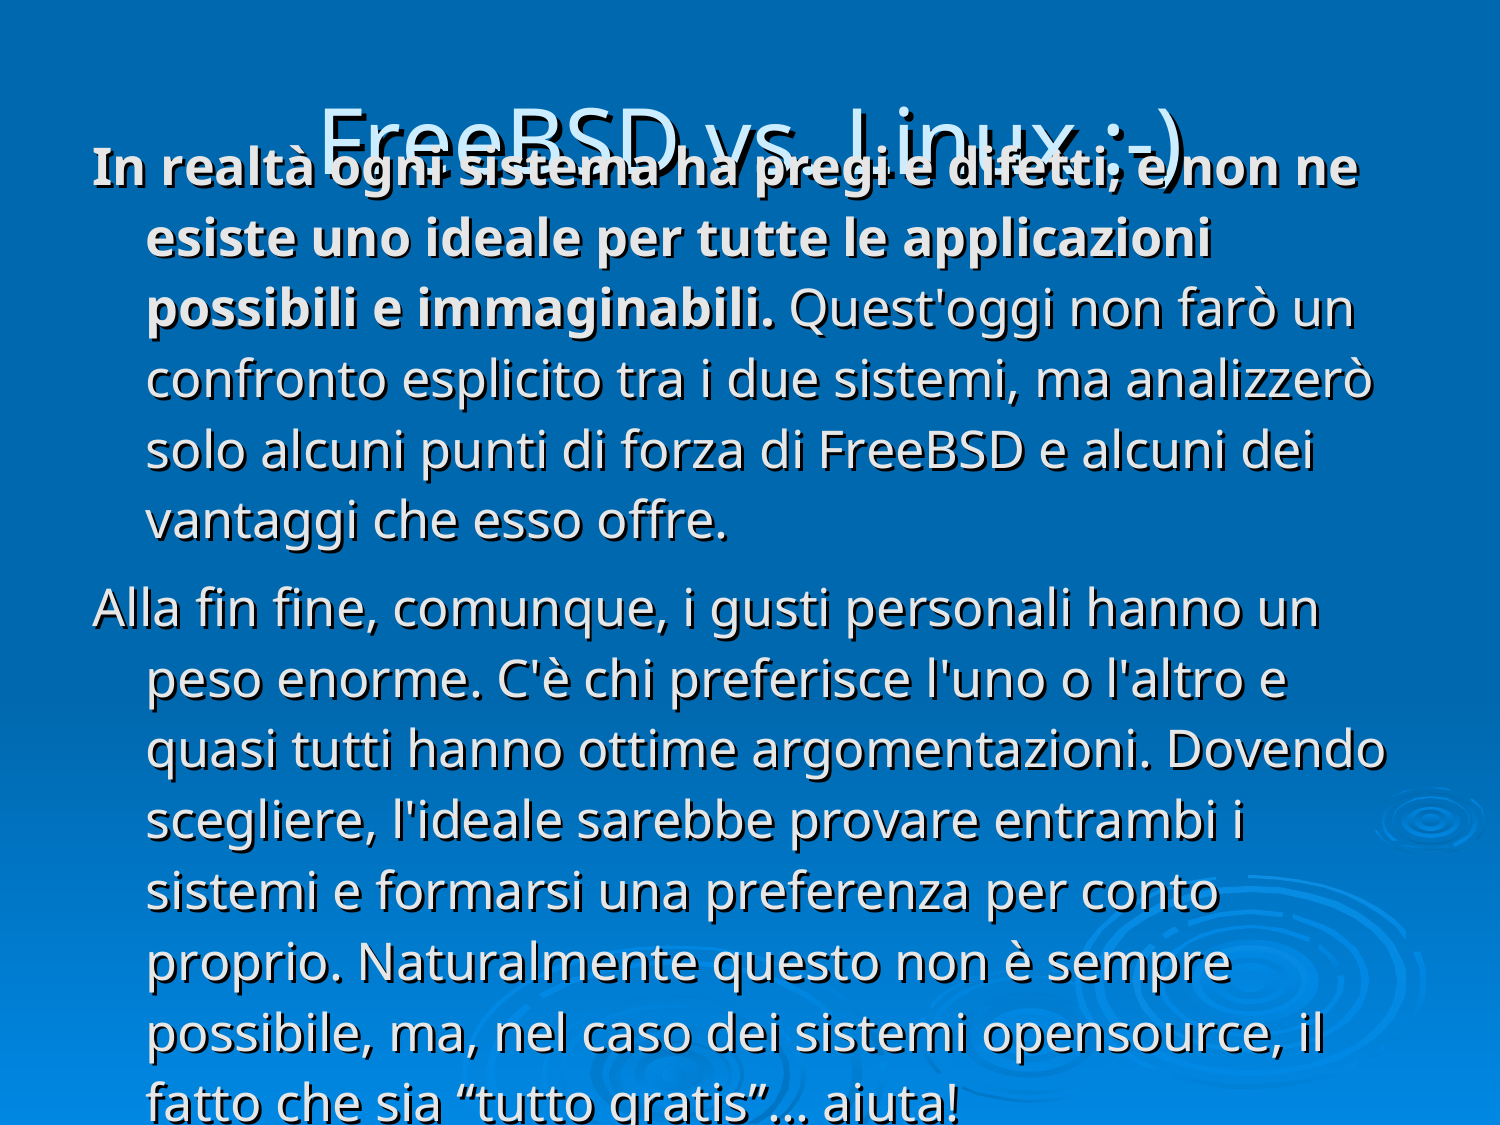

# FreeBSD vs. Linux :-)
In realtà ogni sistema ha pregi e difetti, e non ne esiste uno ideale per tutte le applicazioni possibili e immaginabili. Quest'oggi non farò un confronto esplicito tra i due sistemi, ma analizzerò solo alcuni punti di forza di FreeBSD e alcuni dei vantaggi che esso offre.
Alla fin fine, comunque, i gusti personali hanno un peso enorme. C'è chi preferisce l'uno o l'altro e quasi tutti hanno ottime argomentazioni. Dovendo scegliere, l'ideale sarebbe provare entrambi i sistemi e formarsi una preferenza per conto proprio. Naturalmente questo non è sempre possibile, ma, nel caso dei sistemi opensource, il fatto che sia “tutto gratis”... aiuta!